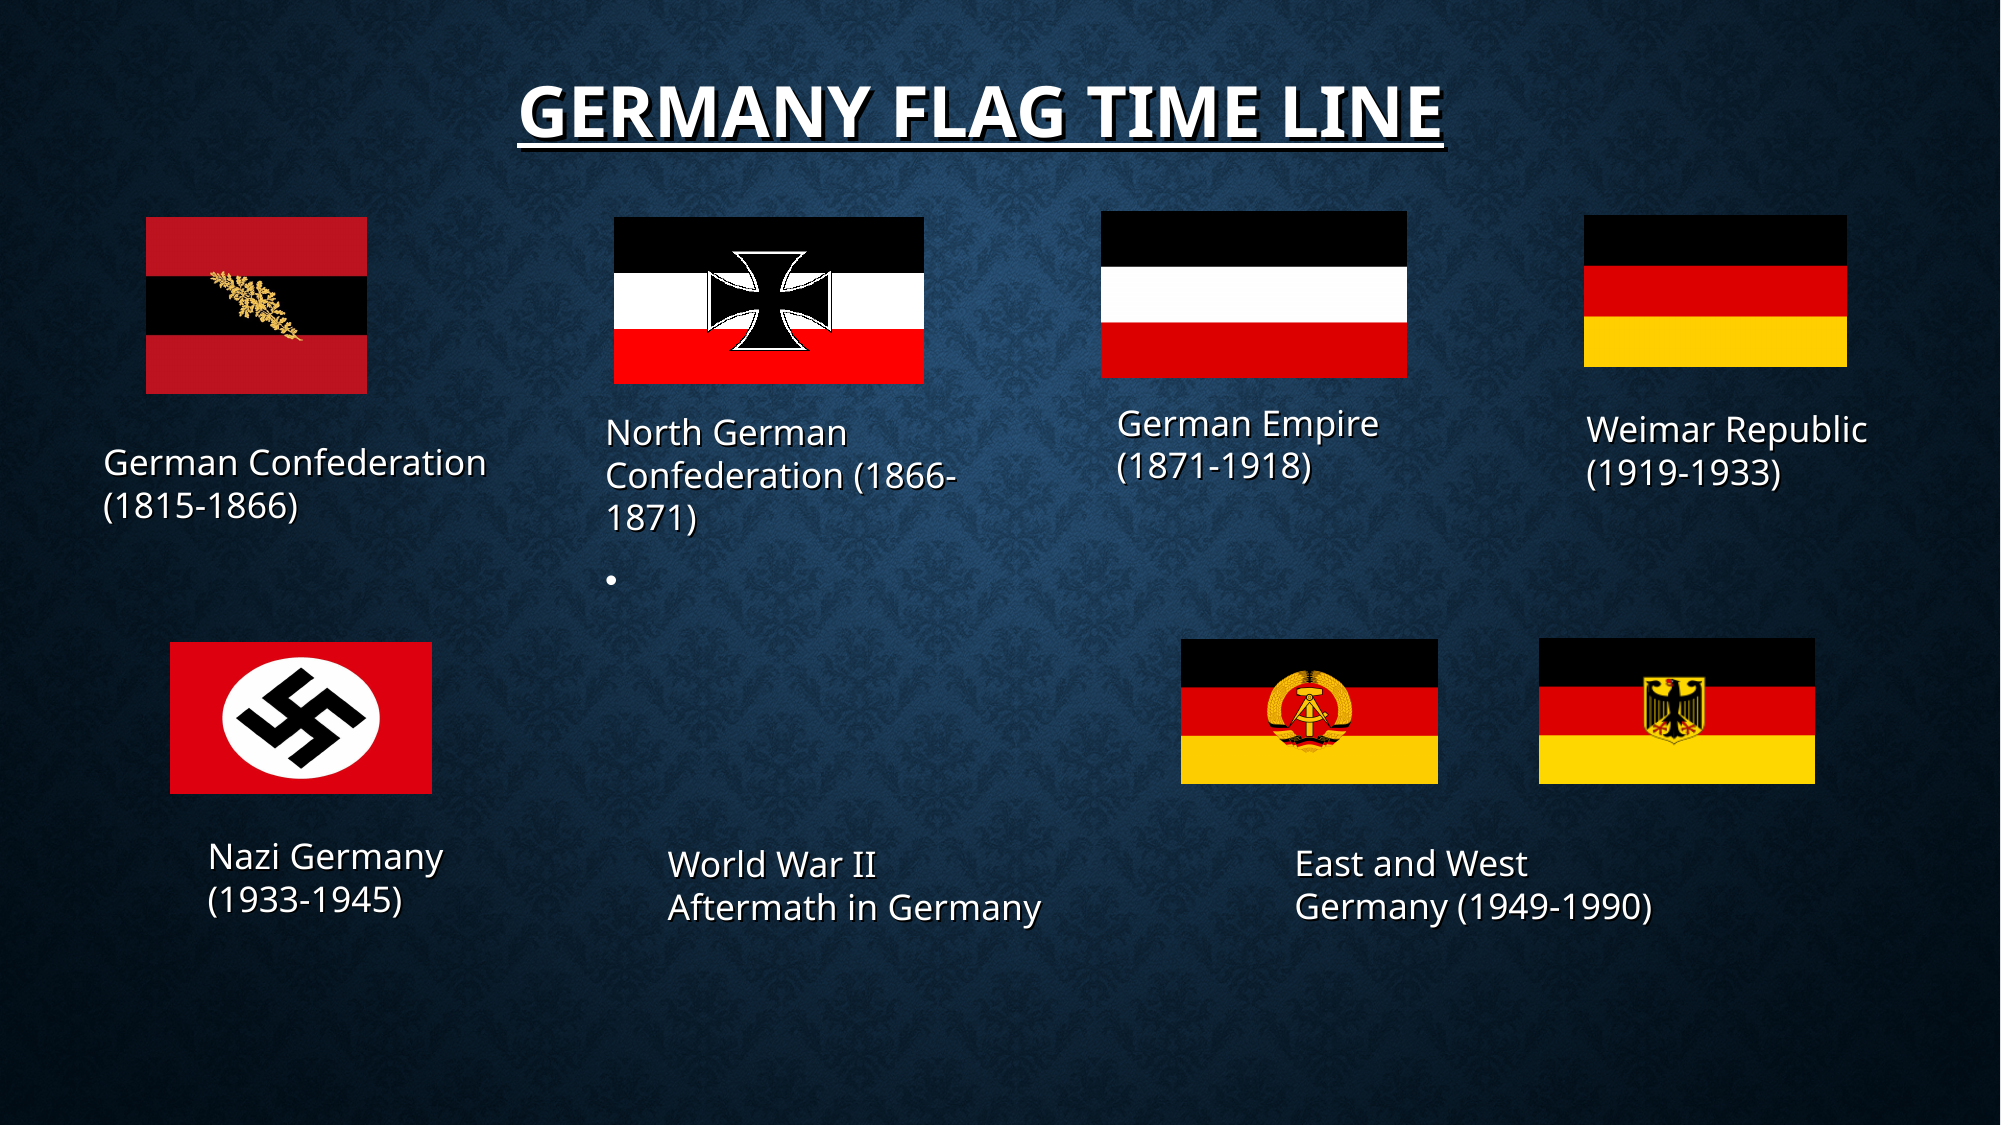

# Germany Flag Time Line
German Empire (1871-1918)
Weimar Republic (1919-1933)
North German Confederation (1866-1871)
German Confederation (1815-1866)
Nazi Germany (1933-1945)
East and West Germany (1949-1990)
World War II Aftermath in Germany